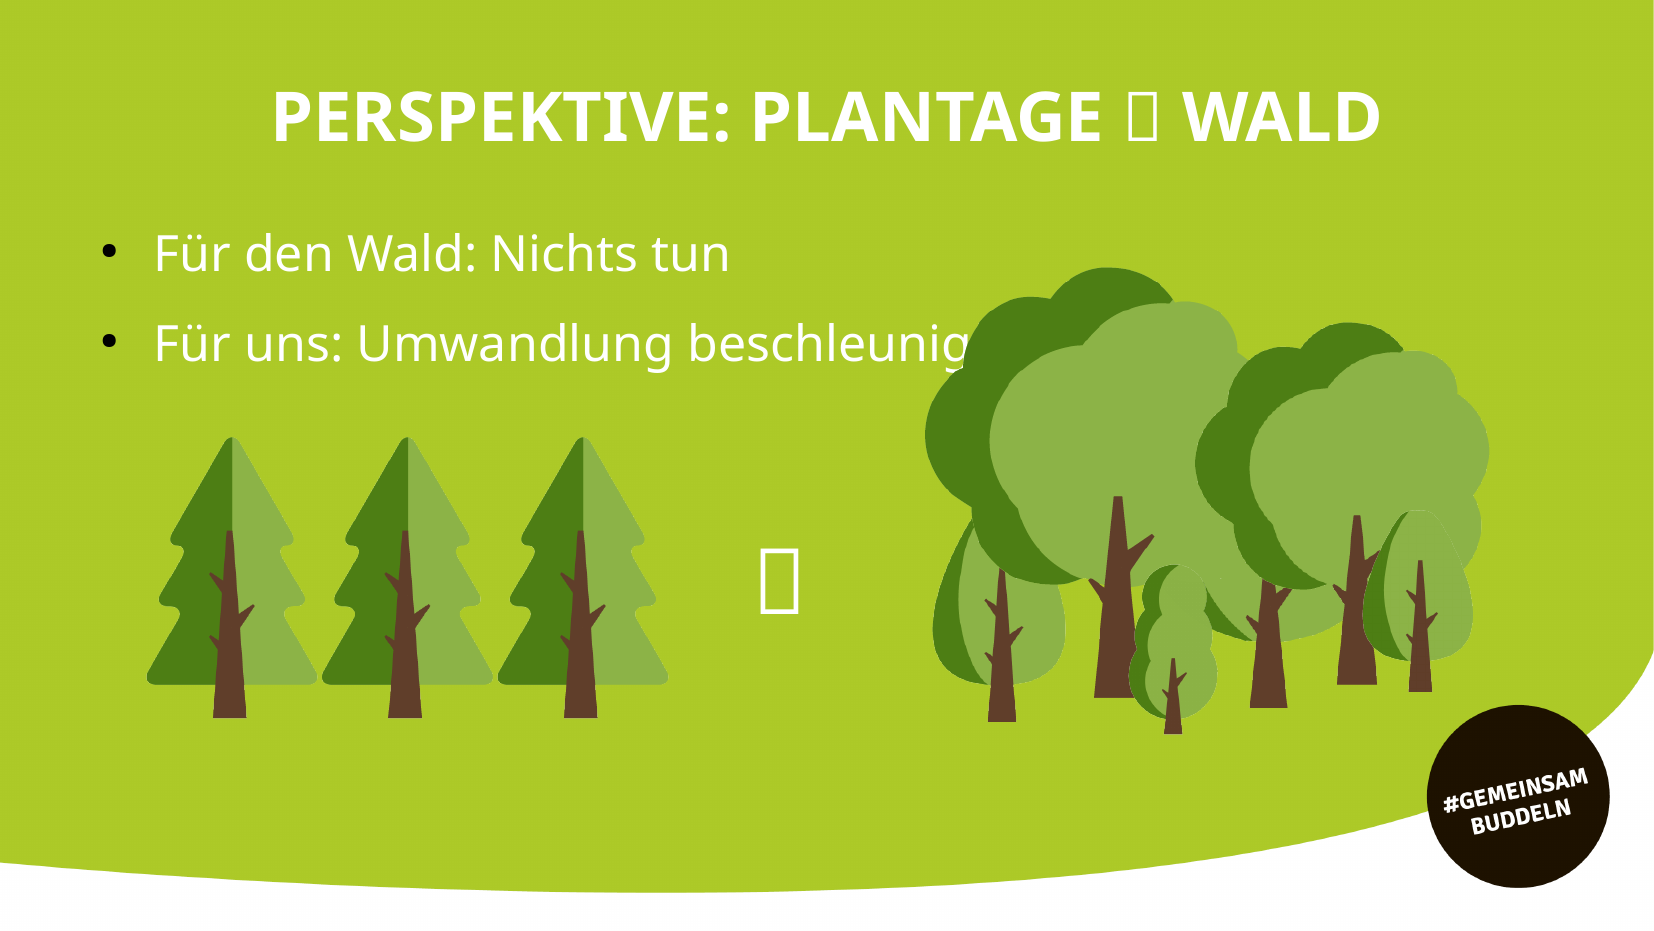

# PERSPEKTIVE: PLANTAGE  WALD
Für den Wald: Nichts tun
Für uns: Umwandlung beschleunigen
